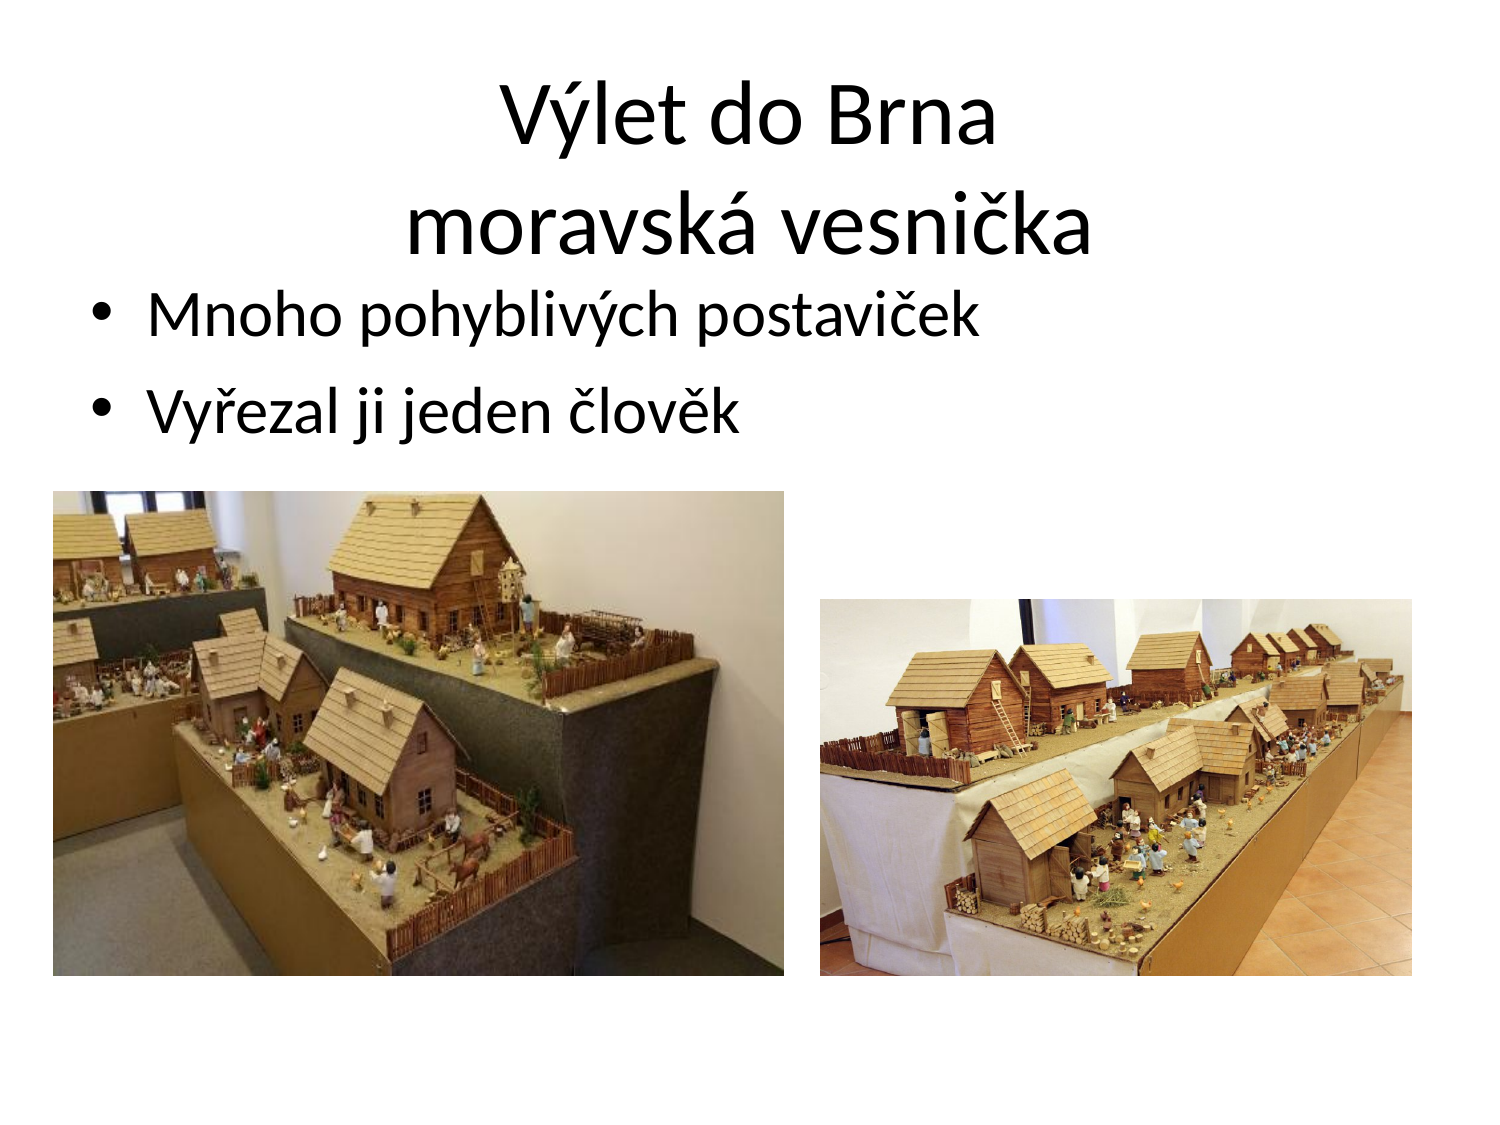

# Výlet do Brna moravská vesnička
Mnoho pohyblivých postaviček
Vyřezal ji jeden člověk